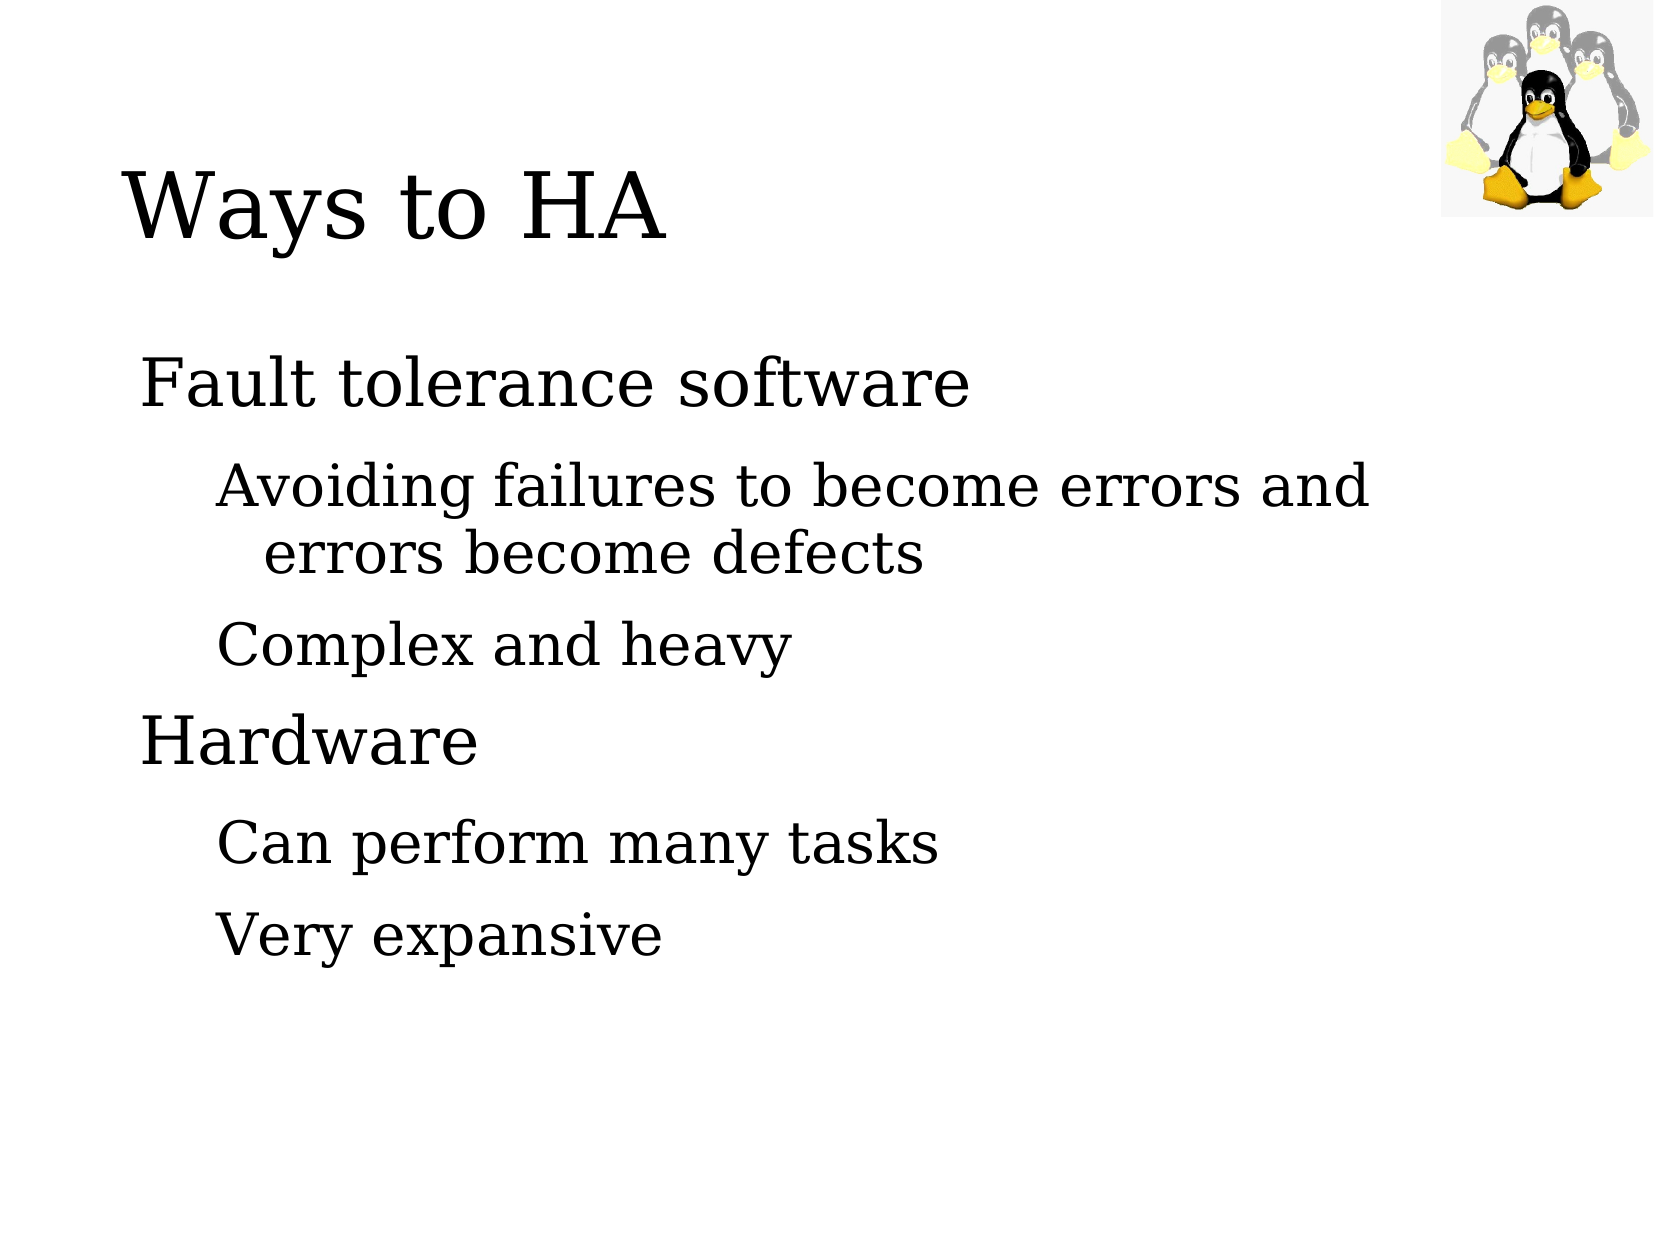

# Ways to HA
Fault tolerance software
Avoiding failures to become errors and errors become defects
Complex and heavy
Hardware
Can perform many tasks
Very expansive